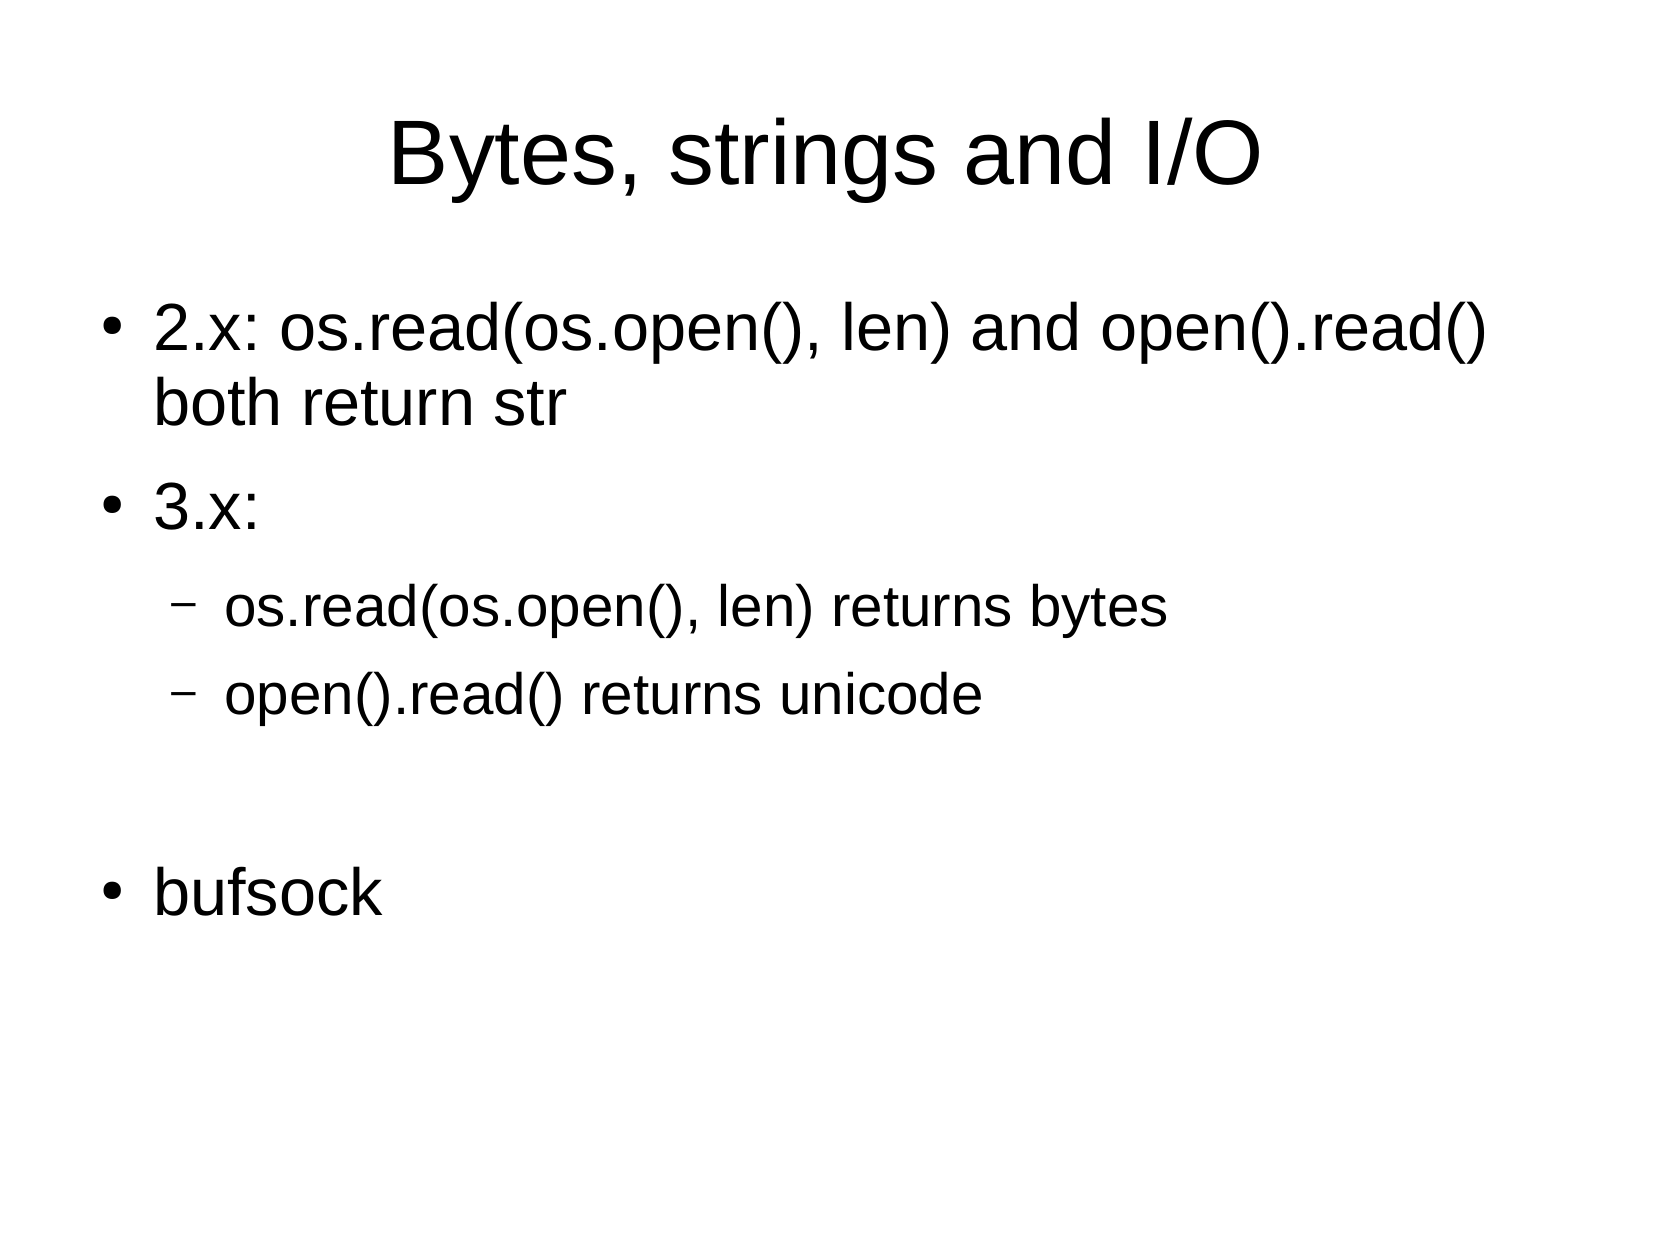

# Bytes, strings and I/O
2.x: os.read(os.open(), len) and open().read() both return str
3.x:
os.read(os.open(), len) returns bytes
open().read() returns unicode
bufsock